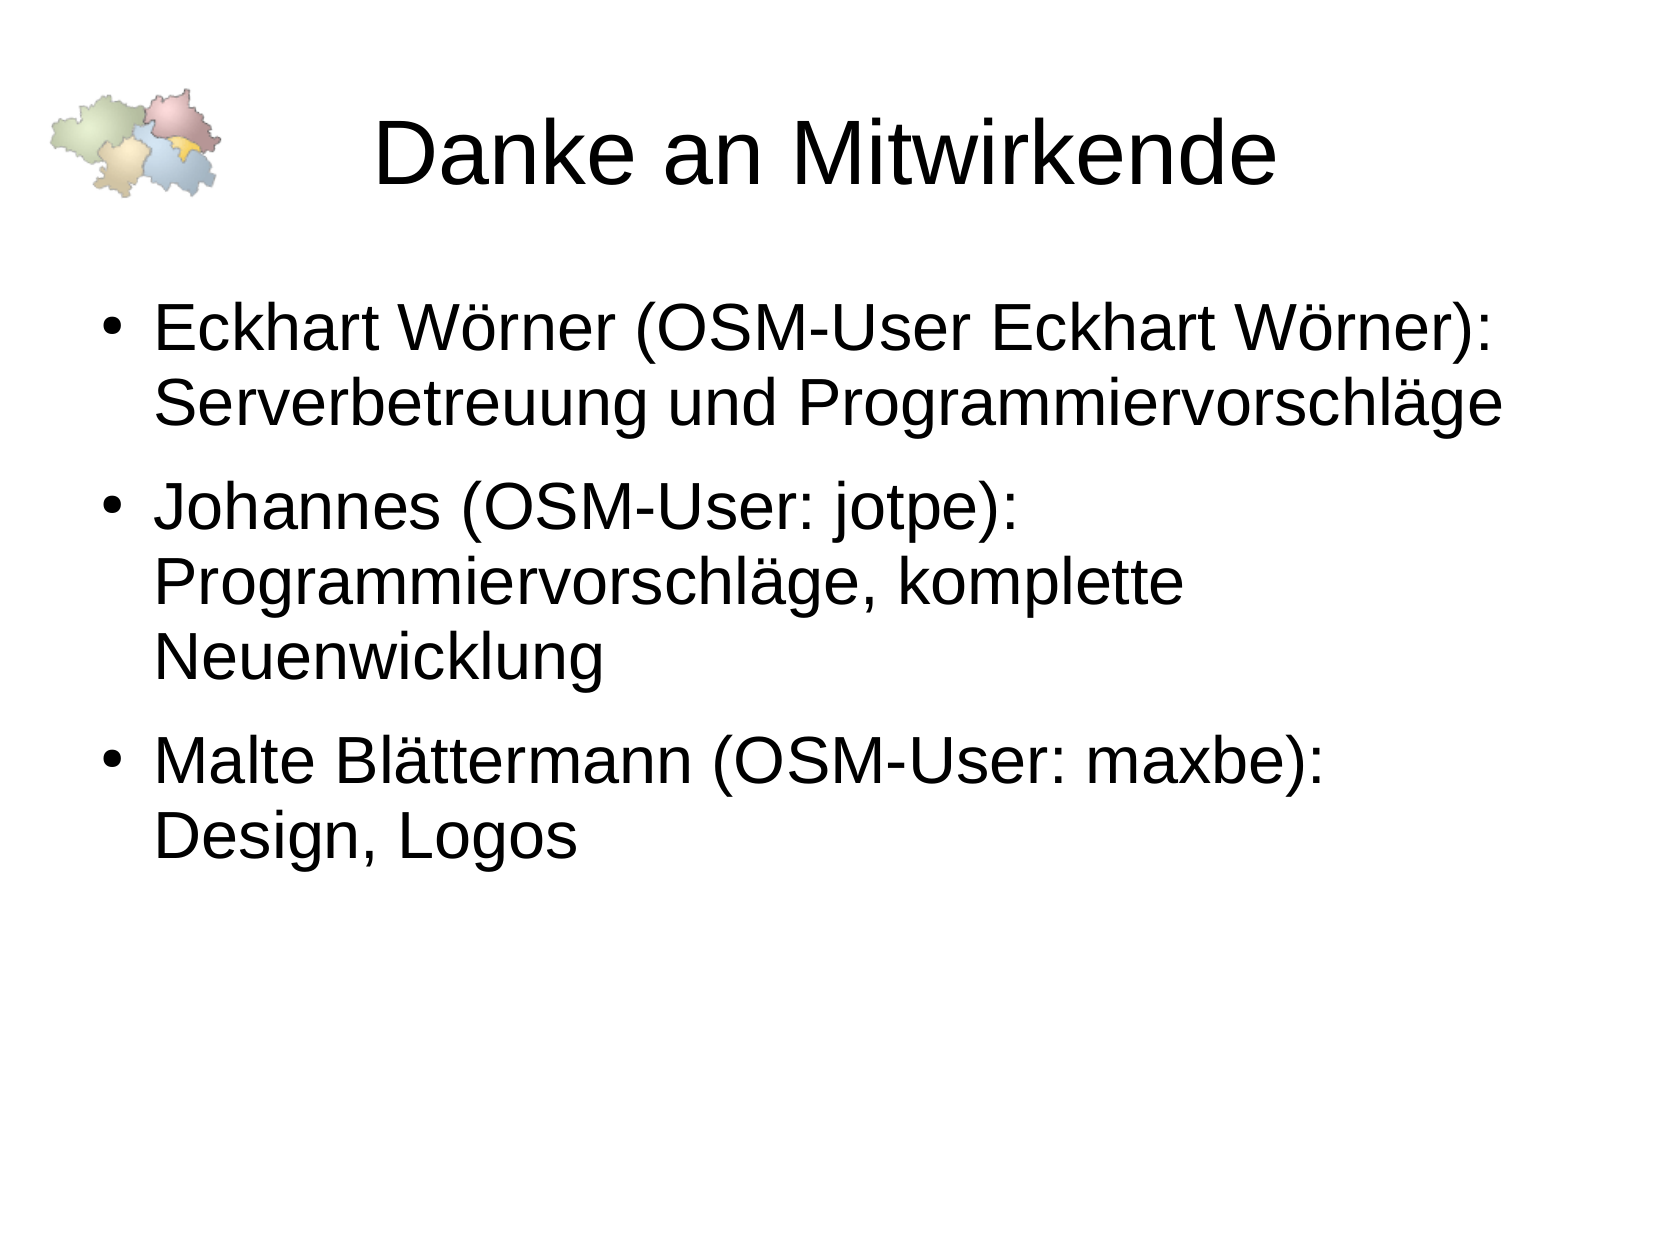

# Danke an Mitwirkende
Eckhart Wörner (OSM-User Eckhart Wörner):
Serverbetreuung und Programmiervorschläge
Johannes (OSM-User: jotpe): Programmiervorschläge, komplette Neuenwicklung
Malte Blättermann (OSM-User: maxbe):
Design, Logos